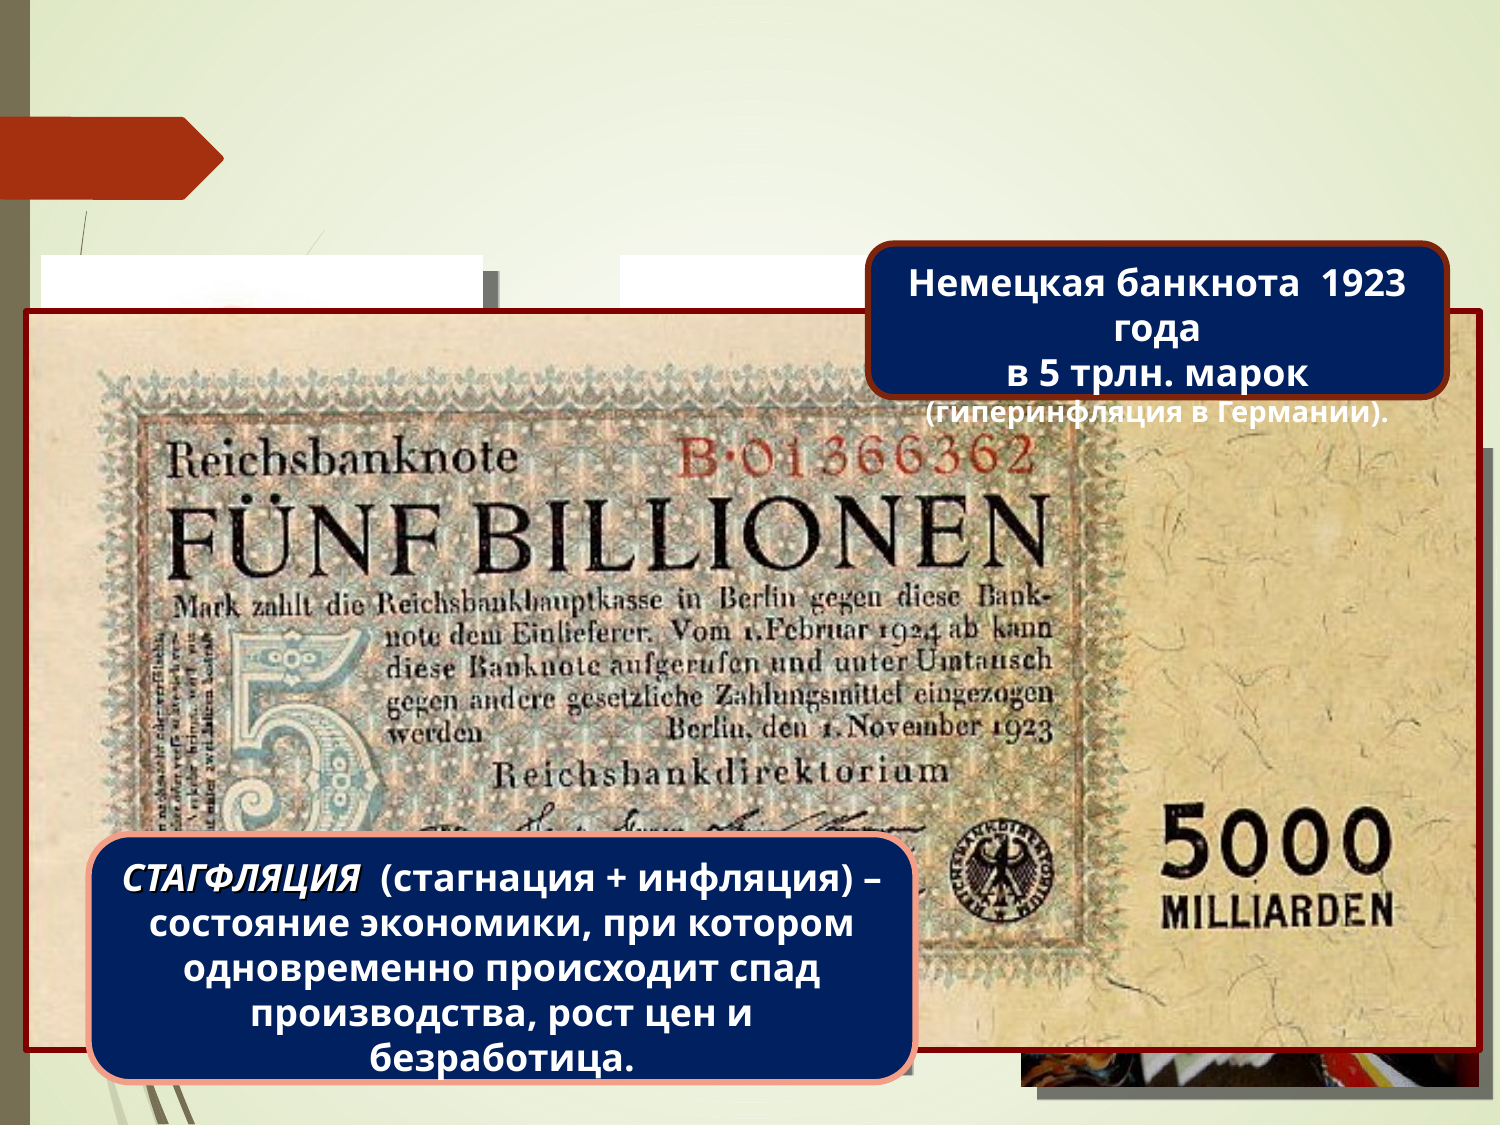

Немецкая банкнота 1923 года
в 5 трлн. марок
(гиперинфляция в Германии).
СТАГФЛЯЦИЯ (стагнация + инфляция) – состояние экономики, при котором одновременно происходит спад производства, рост цен и безработица.